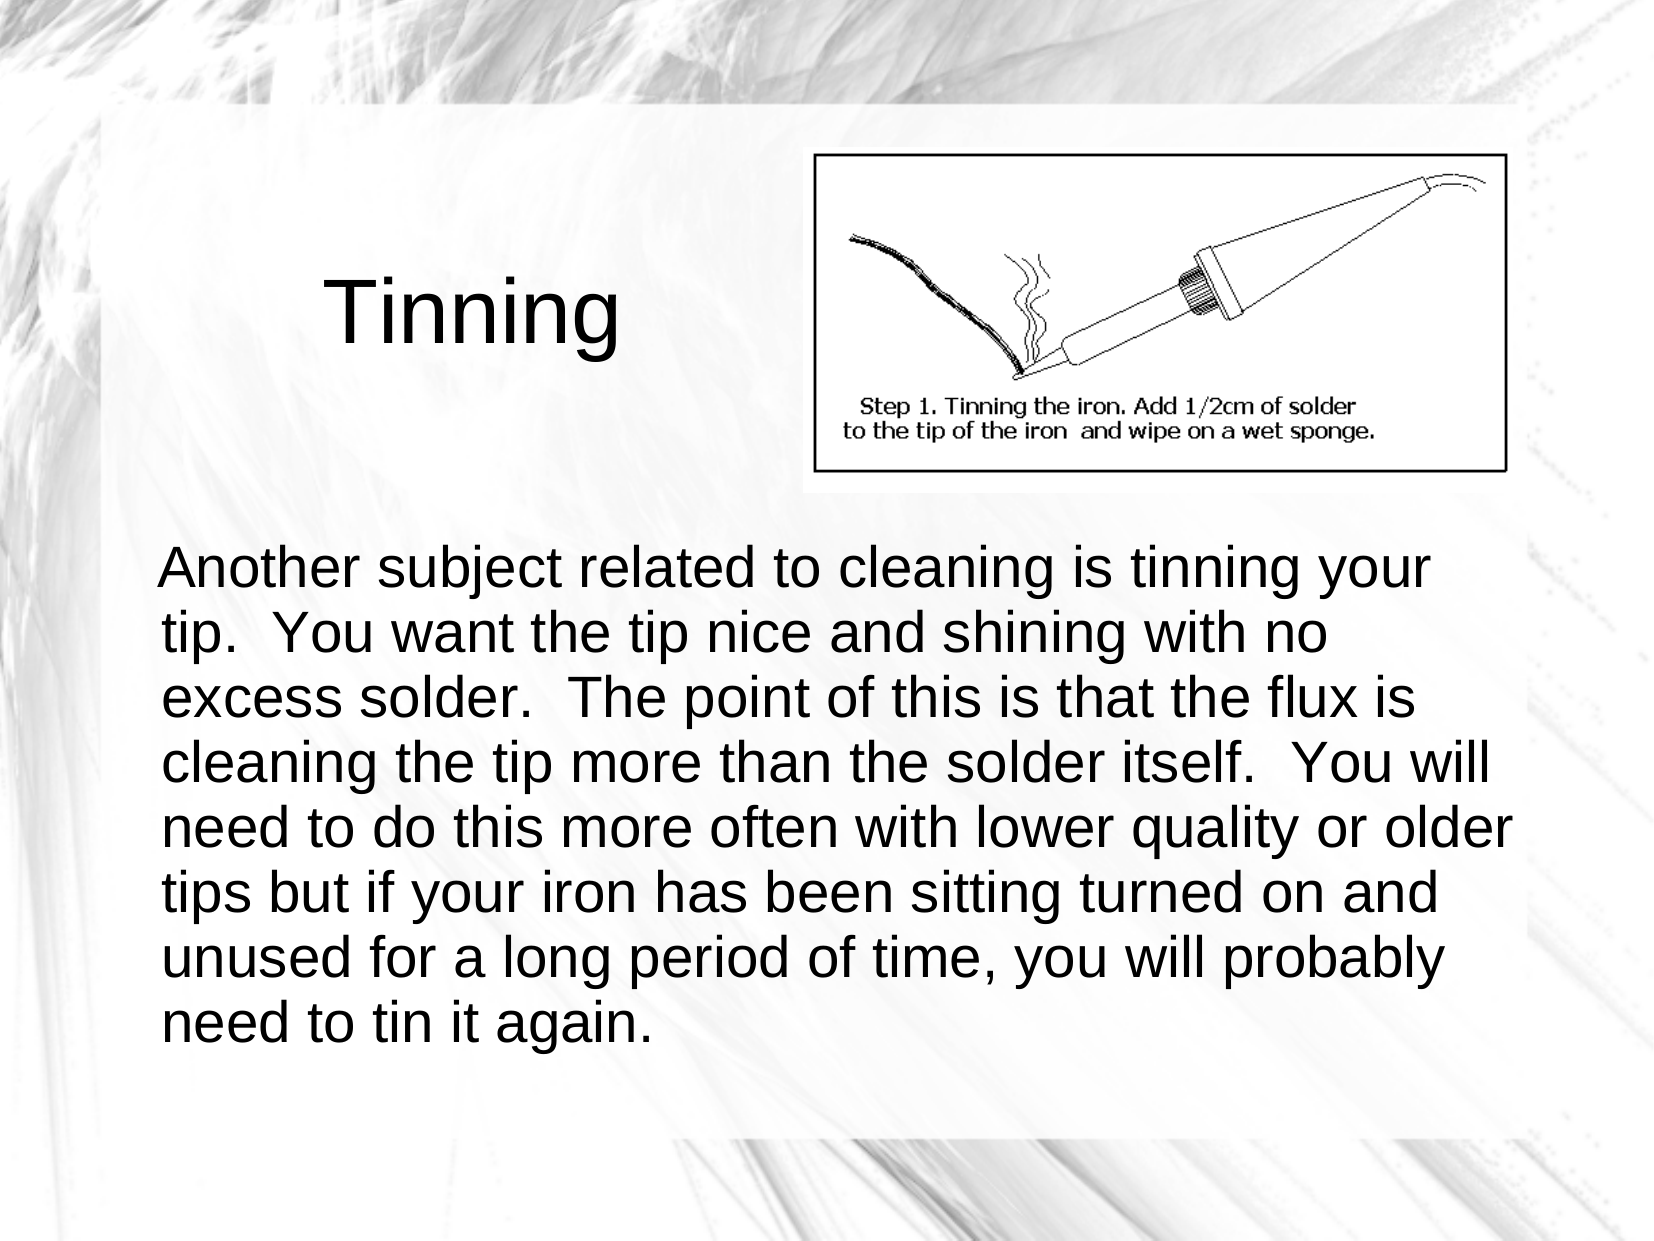

# Tinning
 Another subject related to cleaning is tinning your tip. You want the tip nice and shining with no excess solder. The point of this is that the flux is cleaning the tip more than the solder itself. You will need to do this more often with lower quality or older tips but if your iron has been sitting turned on and unused for a long period of time, you will probably need to tin it again.